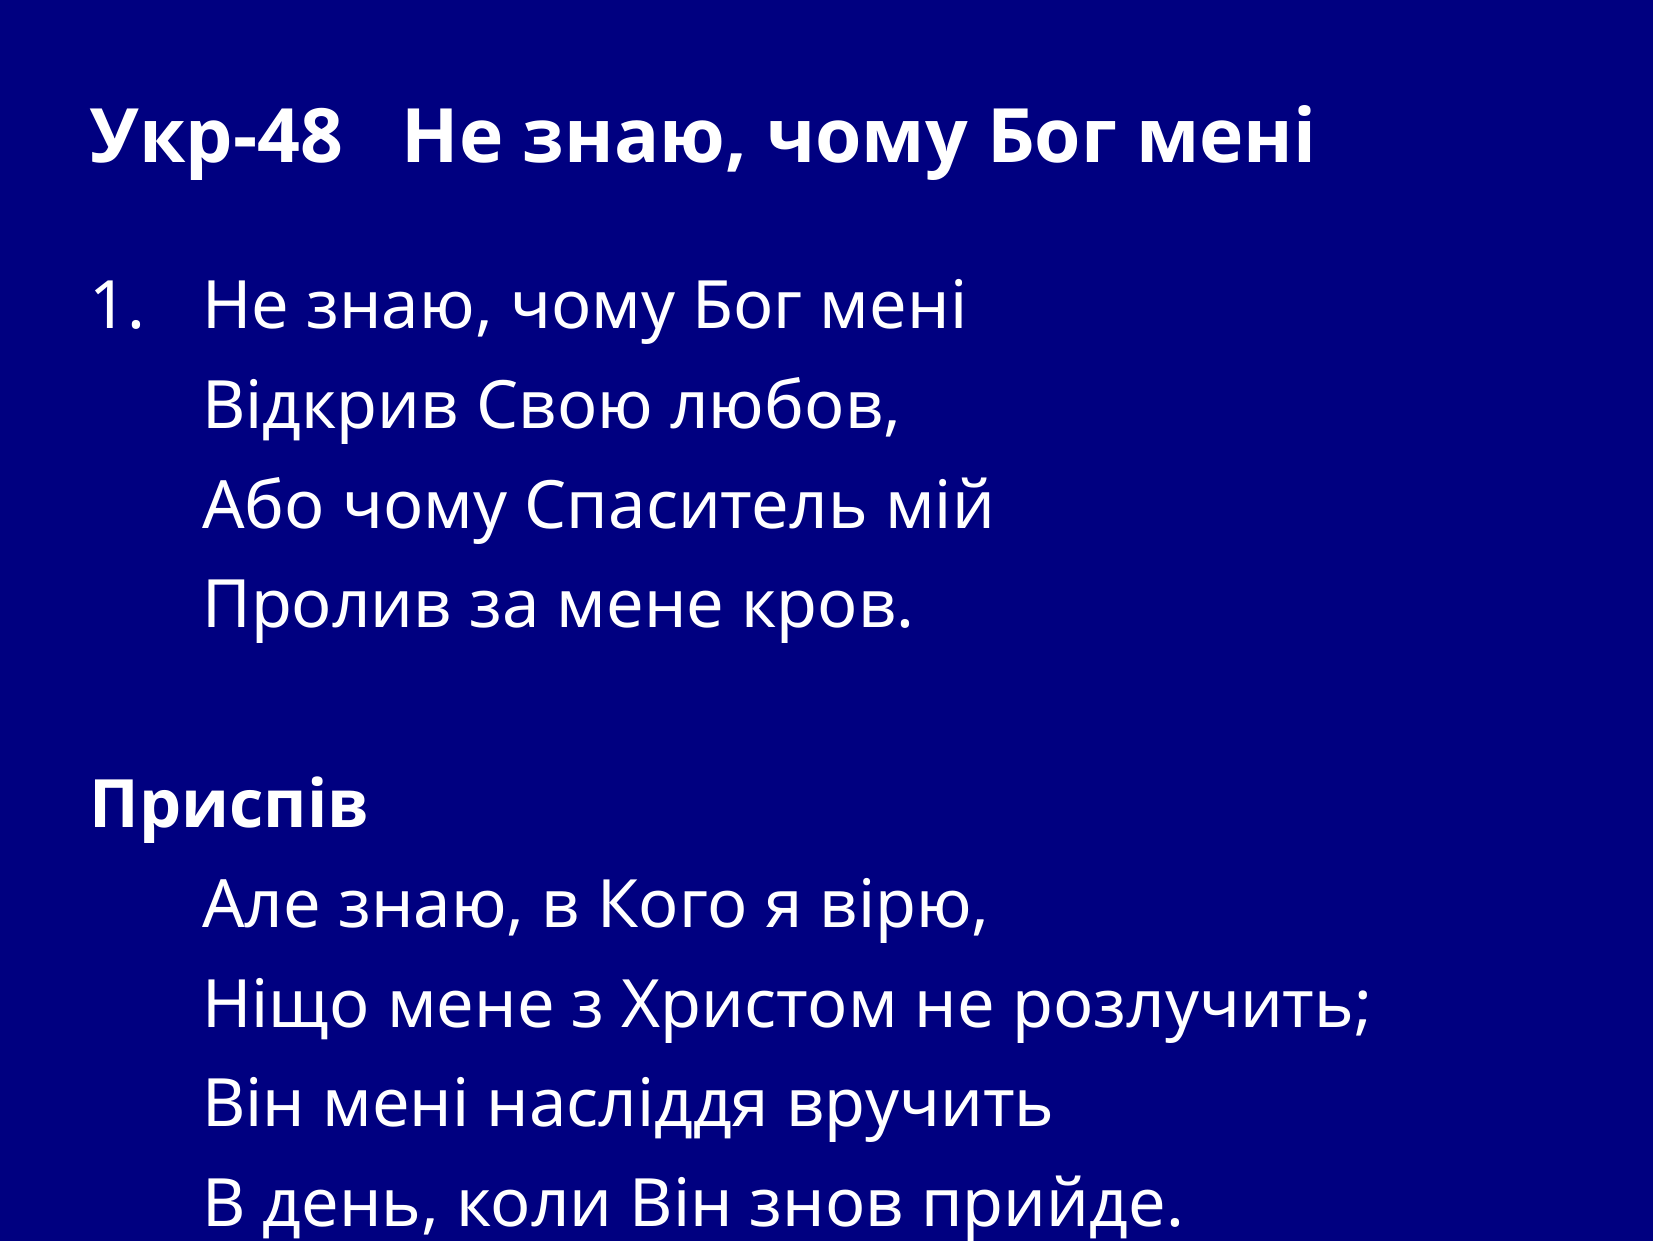

Укр-48 Не знаю, чому Бог мені
1.	Не знаю, чому Бог мені
	Відкрив Свою любов,
	Або чому Спаситель мій
	Пролив за мене кров.
Приспів
	Але знаю, в Кого я вірю,
	Ніщо мене з Христом не розлучить;
	Він мені насліддя вручить
	В день, коли Він знов прийде.